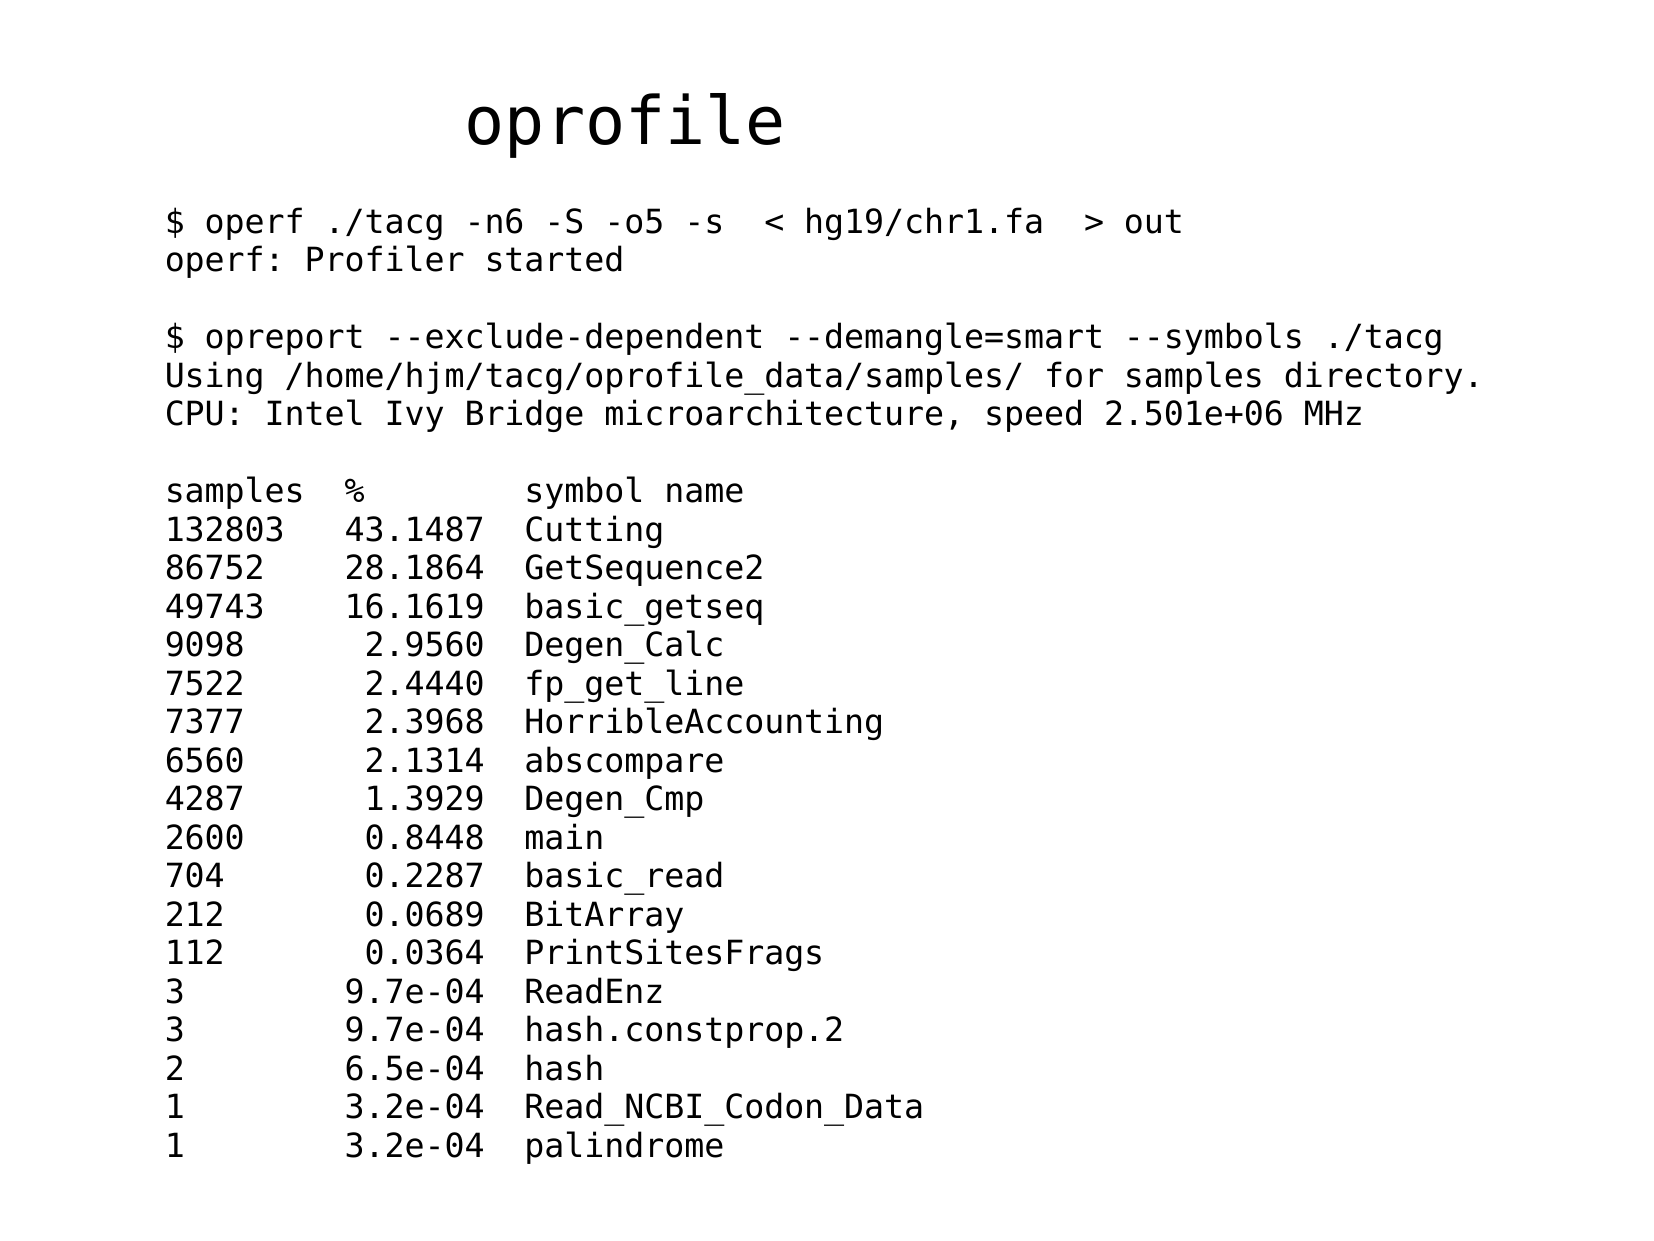

oprofile
$ operf ./tacg -n6 -S -o5 -s < hg19/chr1.fa > out
operf: Profiler started
$ opreport --exclude-dependent --demangle=smart --symbols ./tacg
Using /home/hjm/tacg/oprofile_data/samples/ for samples directory.
CPU: Intel Ivy Bridge microarchitecture, speed 2.501e+06 MHz
samples % symbol name
132803 43.1487 Cutting
86752 28.1864 GetSequence2
49743 16.1619 basic_getseq
9098 2.9560 Degen_Calc
7522 2.4440 fp_get_line
7377 2.3968 HorribleAccounting
6560 2.1314 abscompare
4287 1.3929 Degen_Cmp
2600 0.8448 main
704 0.2287 basic_read
212 0.0689 BitArray
112 0.0364 PrintSitesFrags
3 9.7e-04 ReadEnz
3 9.7e-04 hash.constprop.2
2 6.5e-04 hash
1 3.2e-04 Read_NCBI_Codon_Data
1 3.2e-04 palindrome